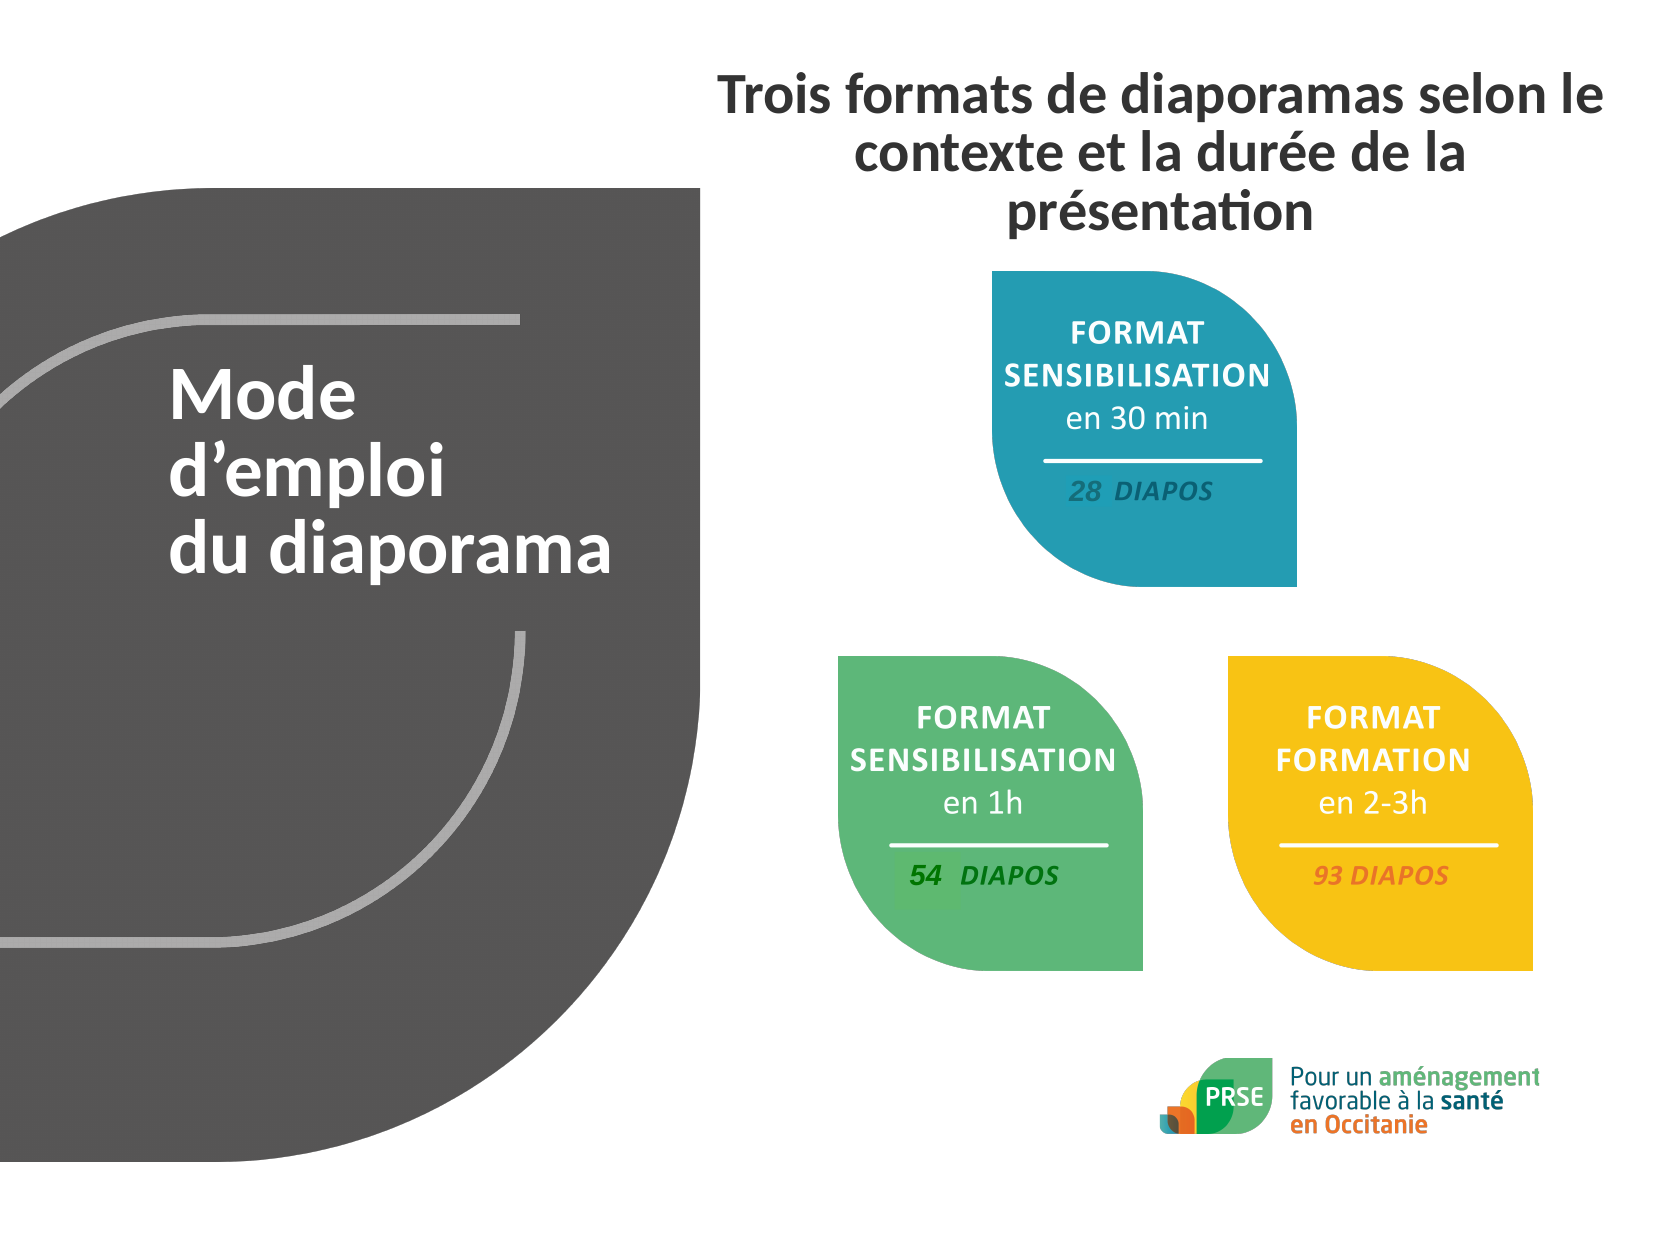

# Trois formats de diaporamas selon le contexte et la durée de la présentation
28
Mode d’emploi
du diaporama
A
B
C
54